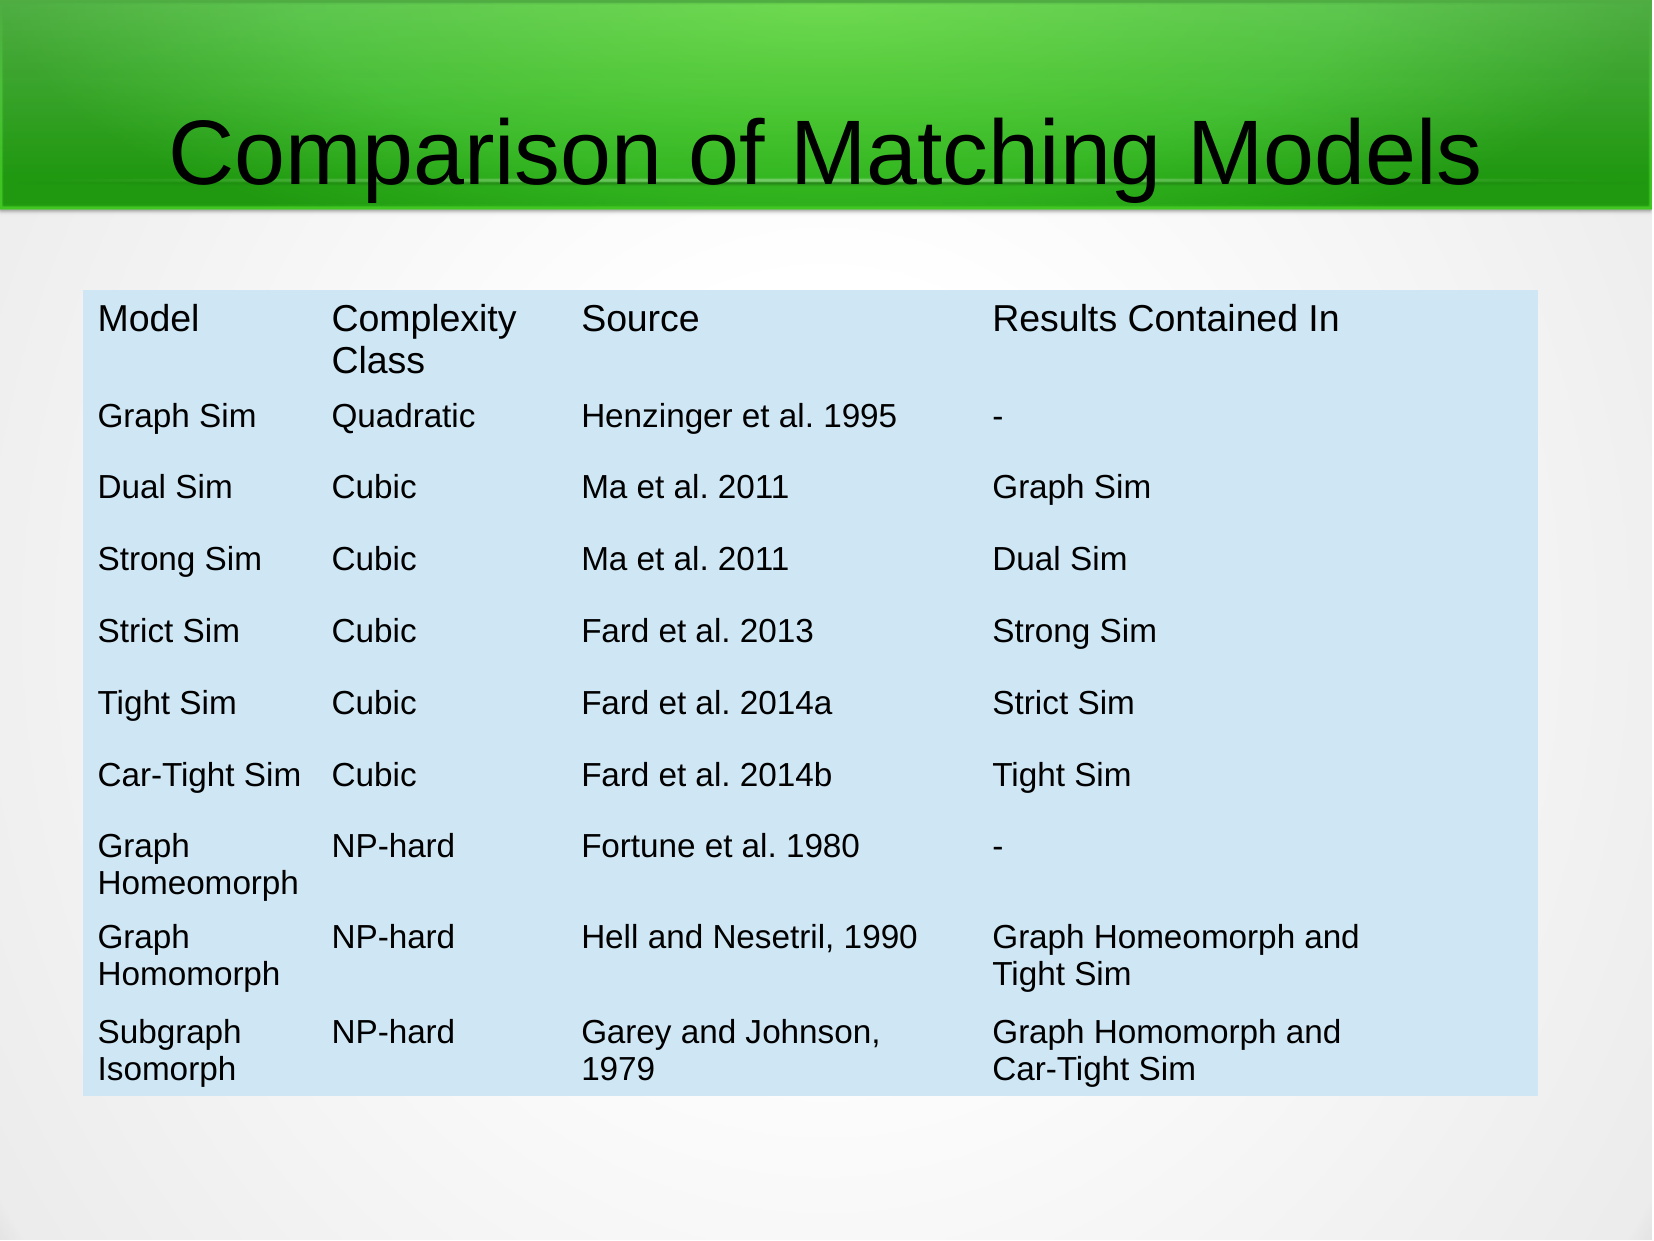

# Comparison of Matching Models
| Model | Complexity Class | Source | Results Contained In |
| --- | --- | --- | --- |
| Graph Sim | Quadratic | Henzinger et al. 1995 | - |
| Dual Sim | Cubic | Ma et al. 2011 | Graph Sim |
| Strong Sim | Cubic | Ma et al. 2011 | Dual Sim |
| Strict Sim | Cubic | Fard et al. 2013 | Strong Sim |
| Tight Sim | Cubic | Fard et al. 2014a | Strict Sim |
| Car-Tight Sim | Cubic | Fard et al. 2014b | Tight Sim |
| Graph Homeomorph | NP-hard | Fortune et al. 1980 | - |
| Graph Homomorph | NP-hard | Hell and Nesetril, 1990 | Graph Homeomorph and Tight Sim |
| Subgraph Isomorph | NP-hard | Garey and Johnson, 1979 | Graph Homomorph and Car-Tight Sim |